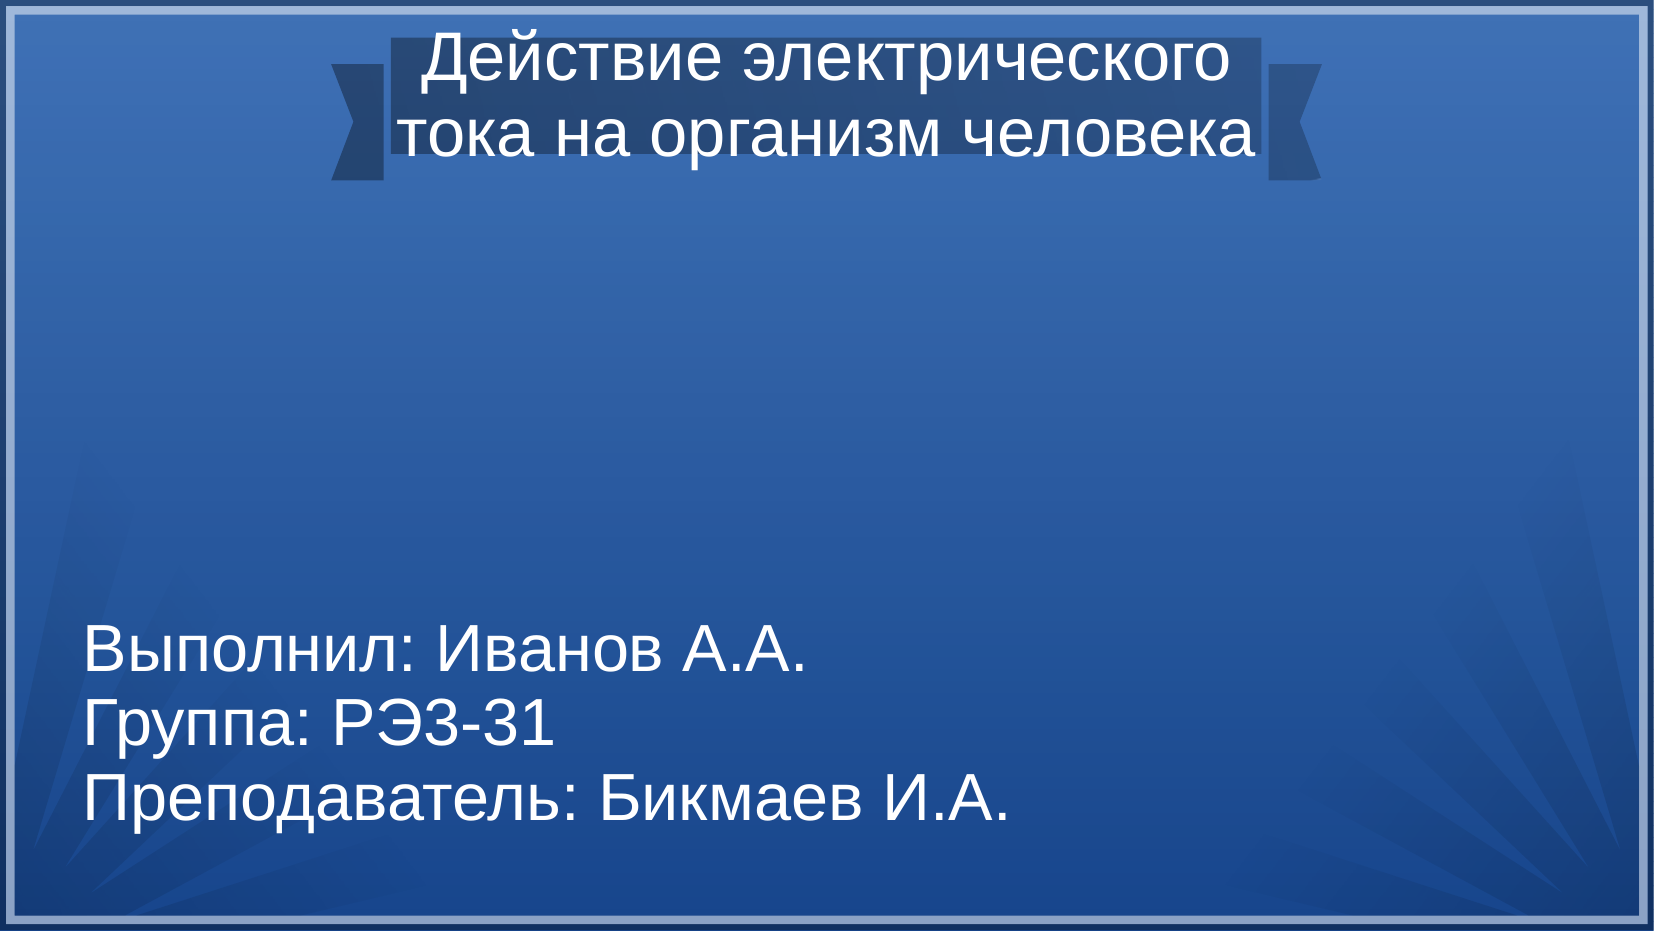

# Действие электрического тока на организм человека
Выполнил: Иванов А.А.
Группа: РЭ3-31
Преподаватель: Бикмаев И.А.